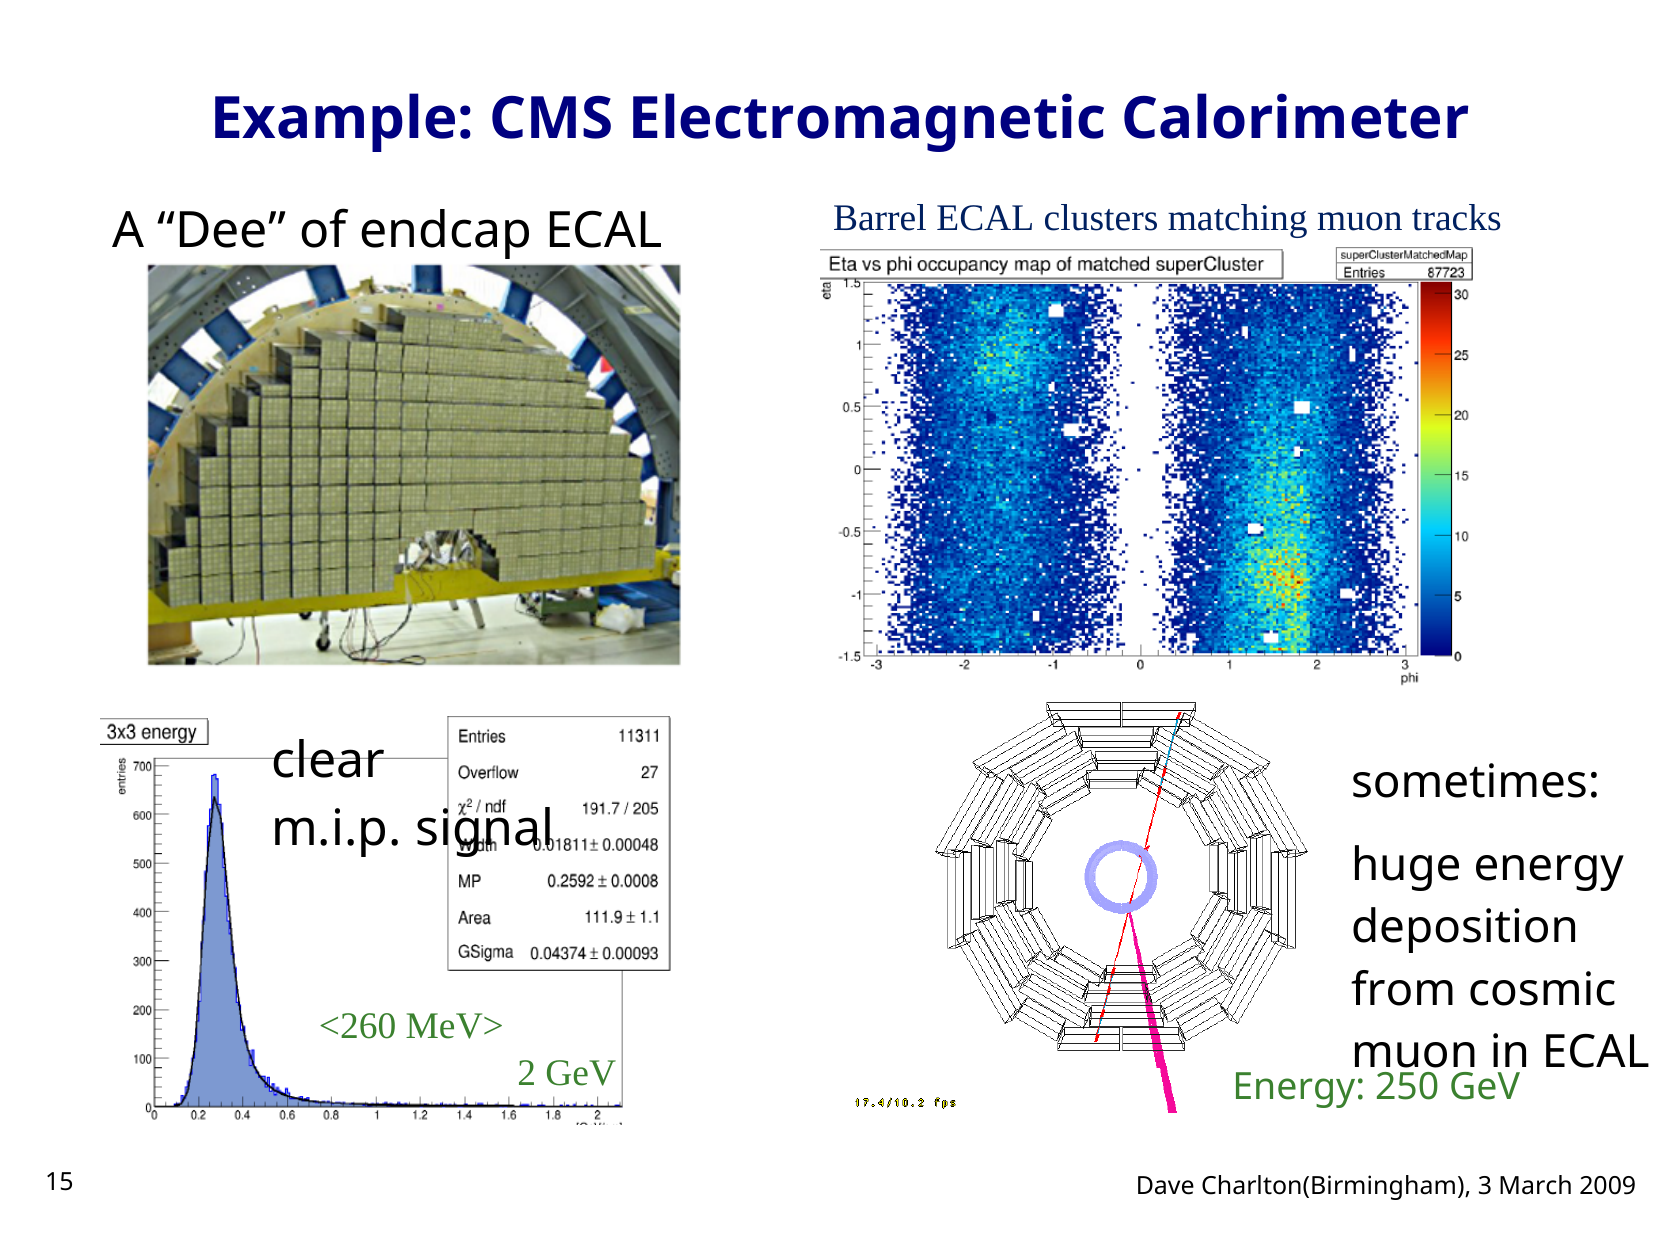

# Example: CMS Electromagnetic Calorimeter
A “Dee” of endcap ECAL
Barrel ECAL clusters matching muon tracks
Energy: 250 GeV
<260 MeV>
2 GeV
clear
m.i.p. signal
sometimes:
huge energy
deposition
from cosmic
muon in ECAL
15